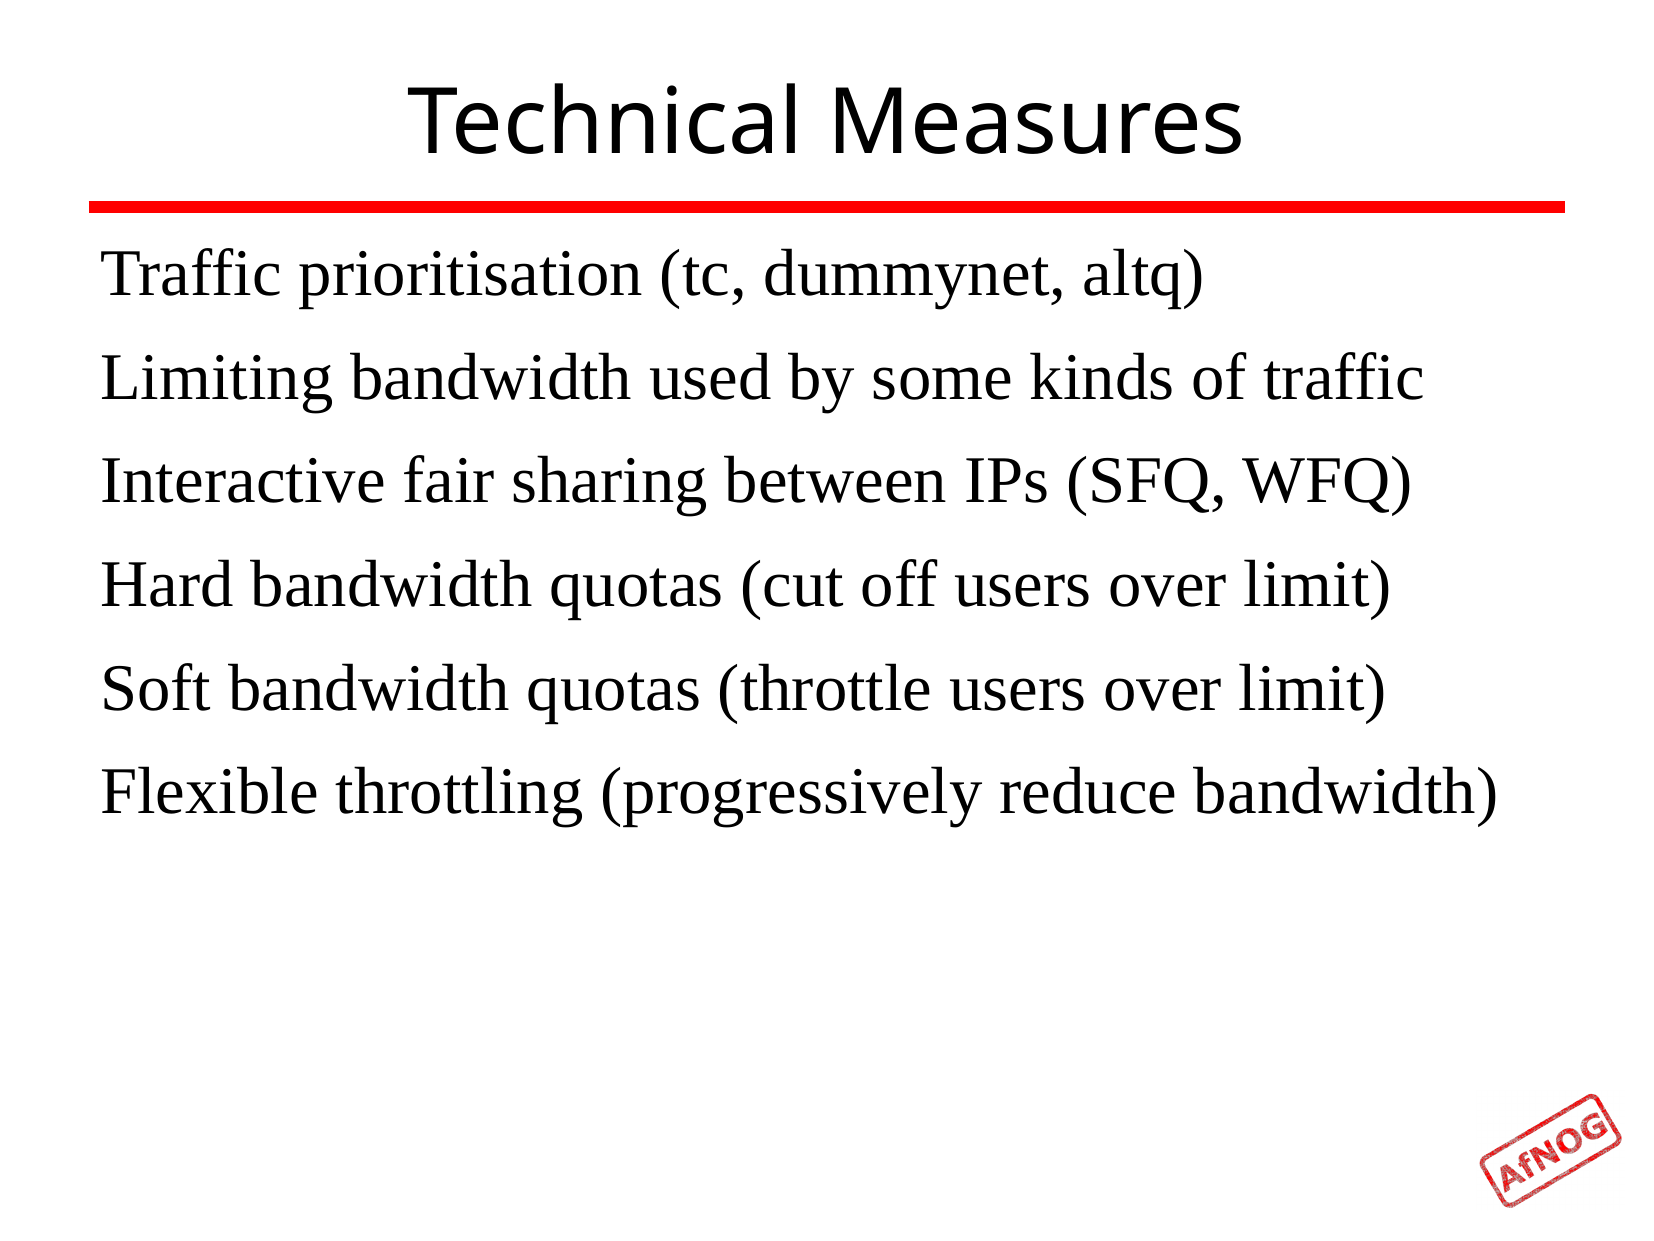

# Technical Measures
Traffic prioritisation (tc, dummynet, altq)
Limiting bandwidth used by some kinds of traffic
Interactive fair sharing between IPs (SFQ, WFQ)
Hard bandwidth quotas (cut off users over limit)
Soft bandwidth quotas (throttle users over limit)
Flexible throttling (progressively reduce bandwidth)